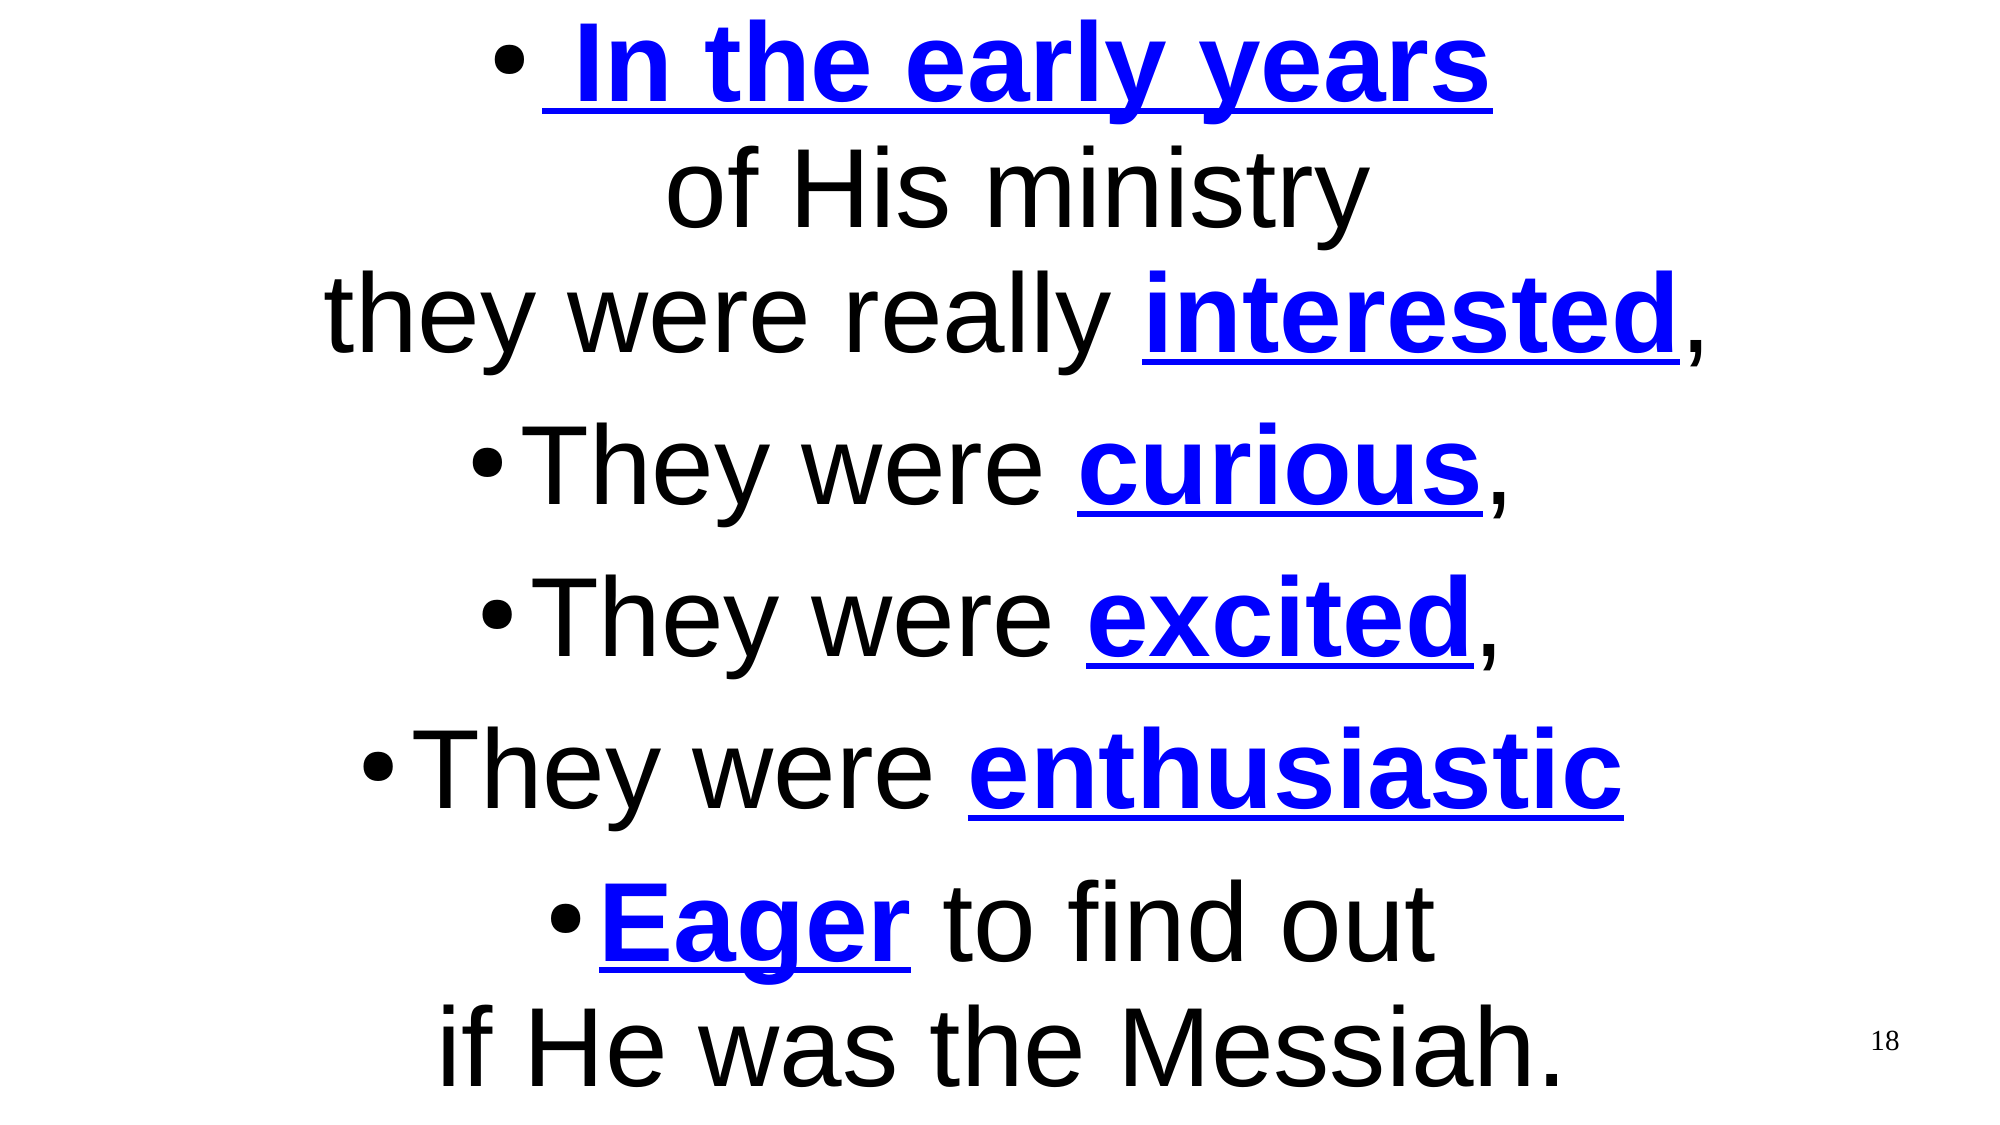

# In the early years of His ministry they were really interested,
They were curious,
They were excited,
They were enthusiastic
Eager to find out
if He was the Messiah.
18